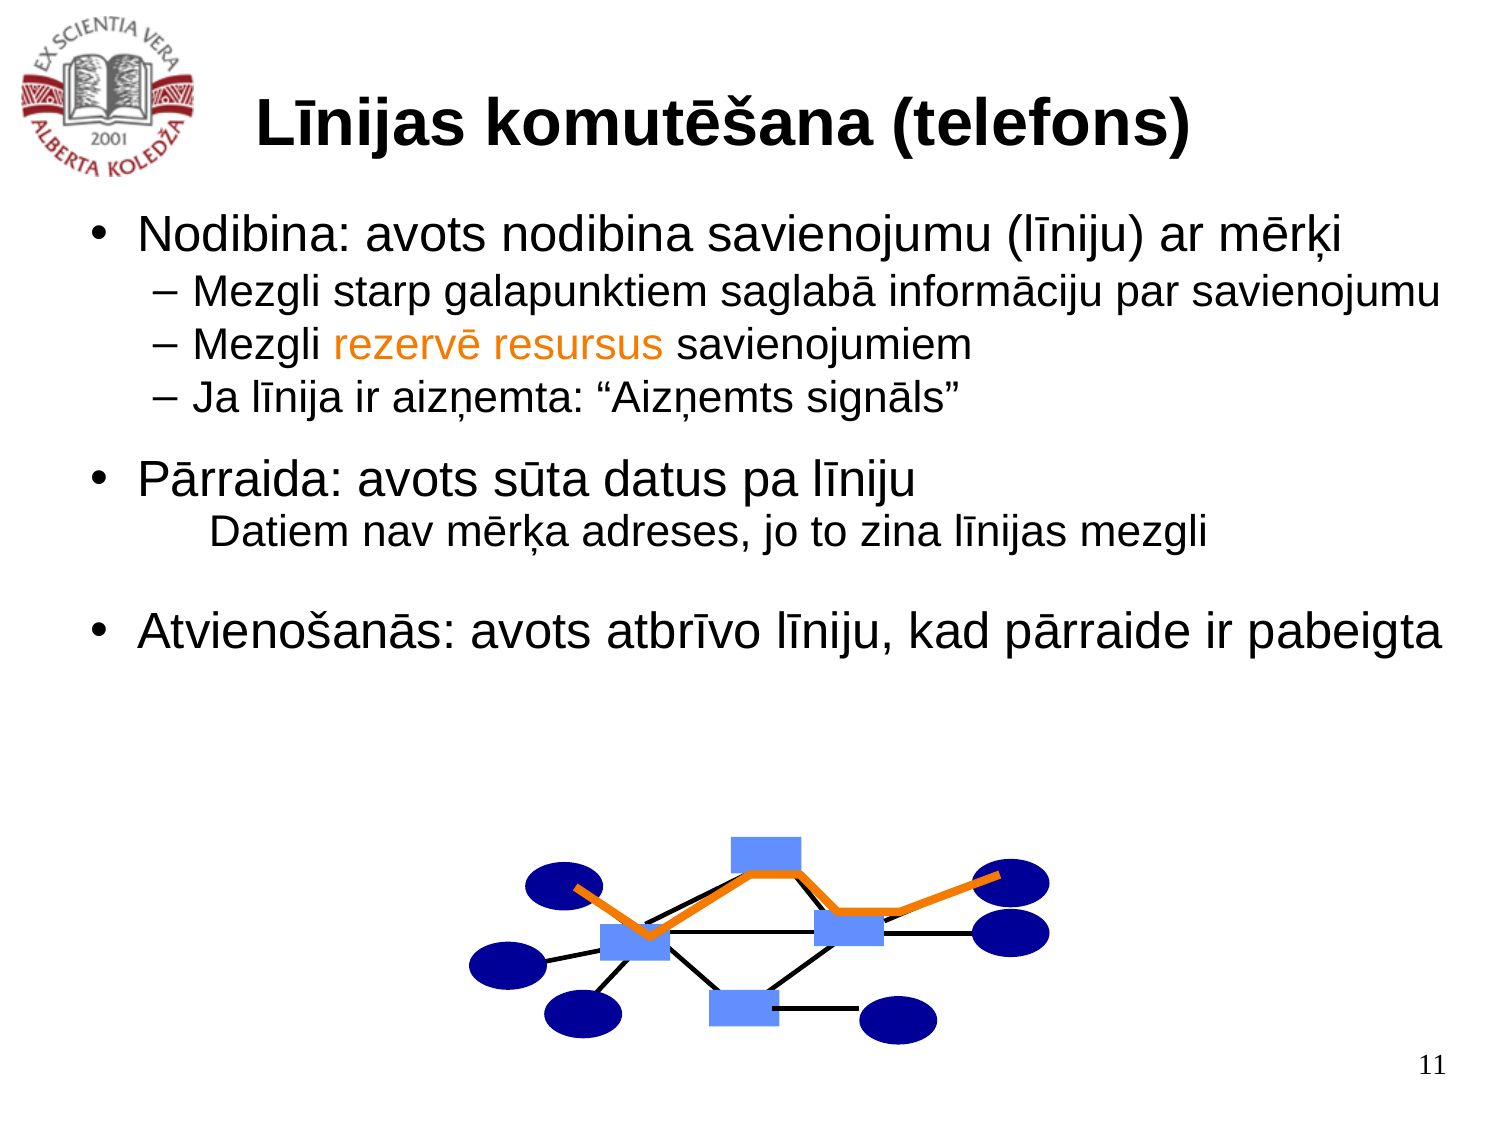

# Līnijas komutēšana (telefons)
Nodibina: avots nodibina savienojumu (līniju) ar mērķi
Mezgli starp galapunktiem saglabā informāciju par savienojumu
Mezgli rezervē resursus savienojumiem
Ja līnija ir aizņemta: “Aizņemts signāls”
Pārraida: avots sūta datus pa līniju
Datiem nav mērķa adreses, jo to zina līnijas mezgli
Atvienošanās: avots atbrīvo līniju, kad pārraide ir pabeigta